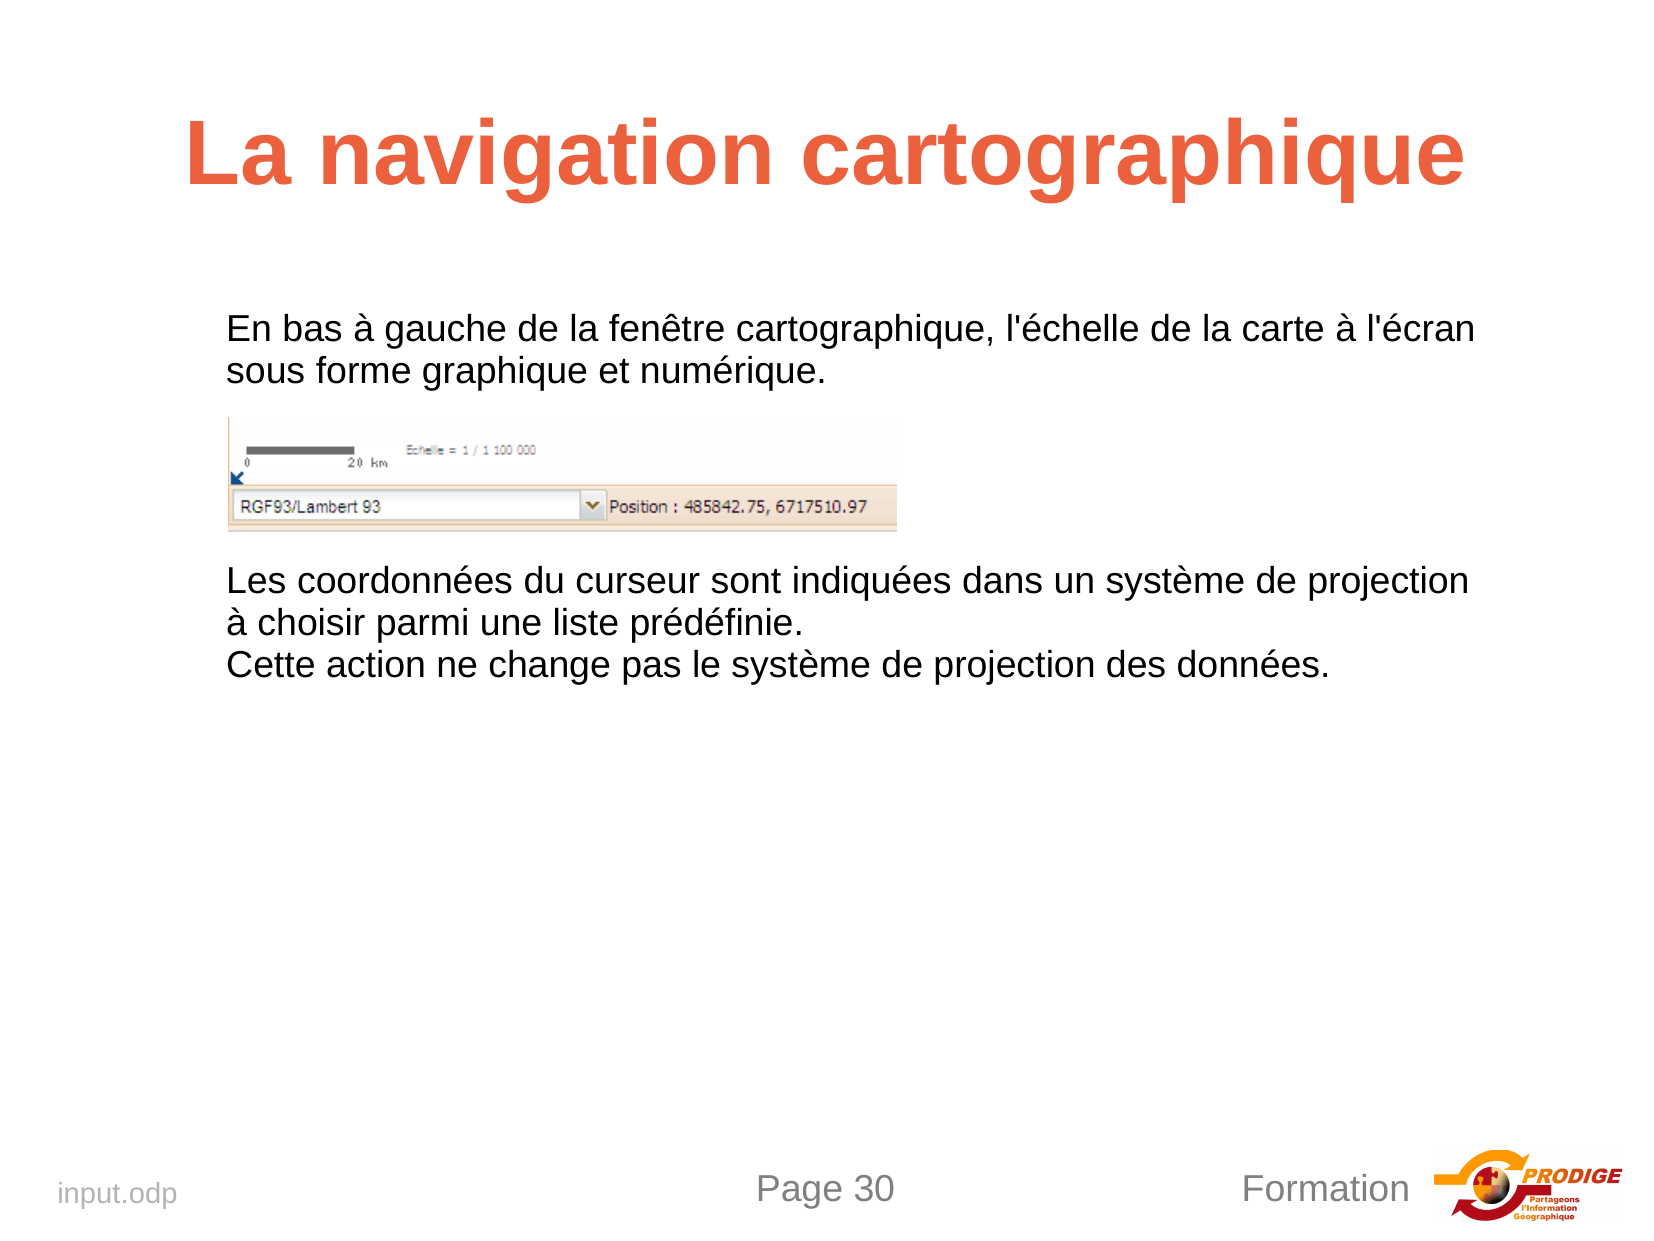

# La navigation cartographique
En bas à gauche de la fenêtre cartographique, l'échelle de la carte à l'écran
sous forme graphique et numérique.
Les coordonnées du curseur sont indiquées dans un système de projection
à choisir parmi une liste prédéfinie.
Cette action ne change pas le système de projection des données.